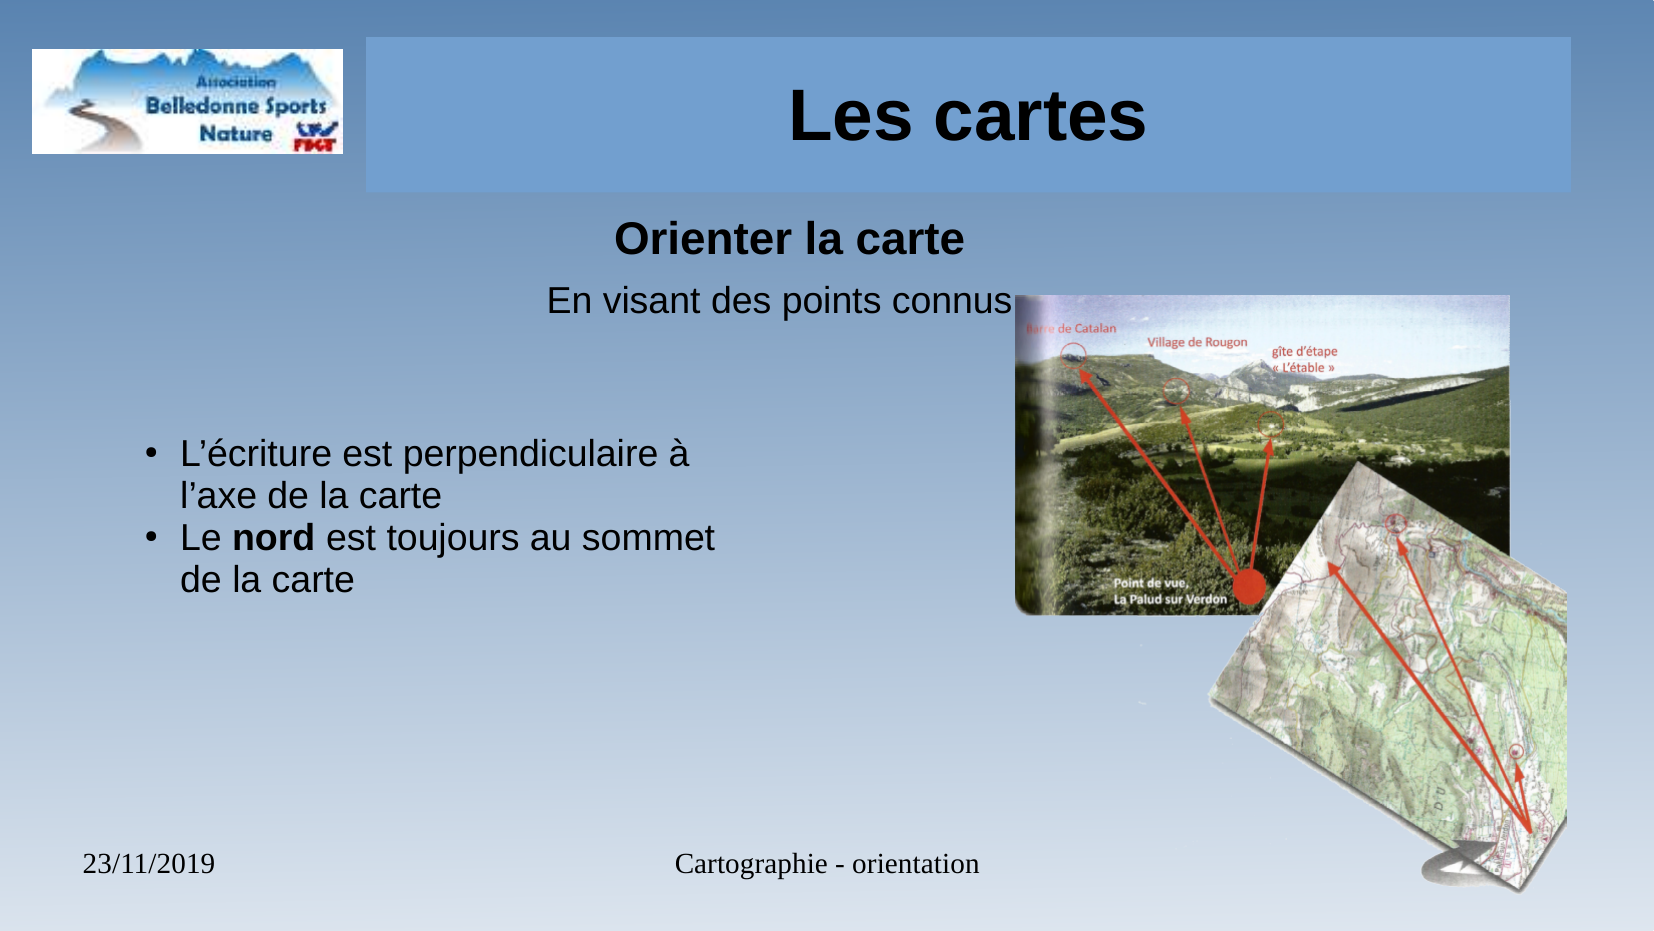

# Les cartes
Orienter la carte
En visant des points connus
L’écriture est perpendiculaire à l’axe de la carte
Le nord est toujours au sommet de la carte